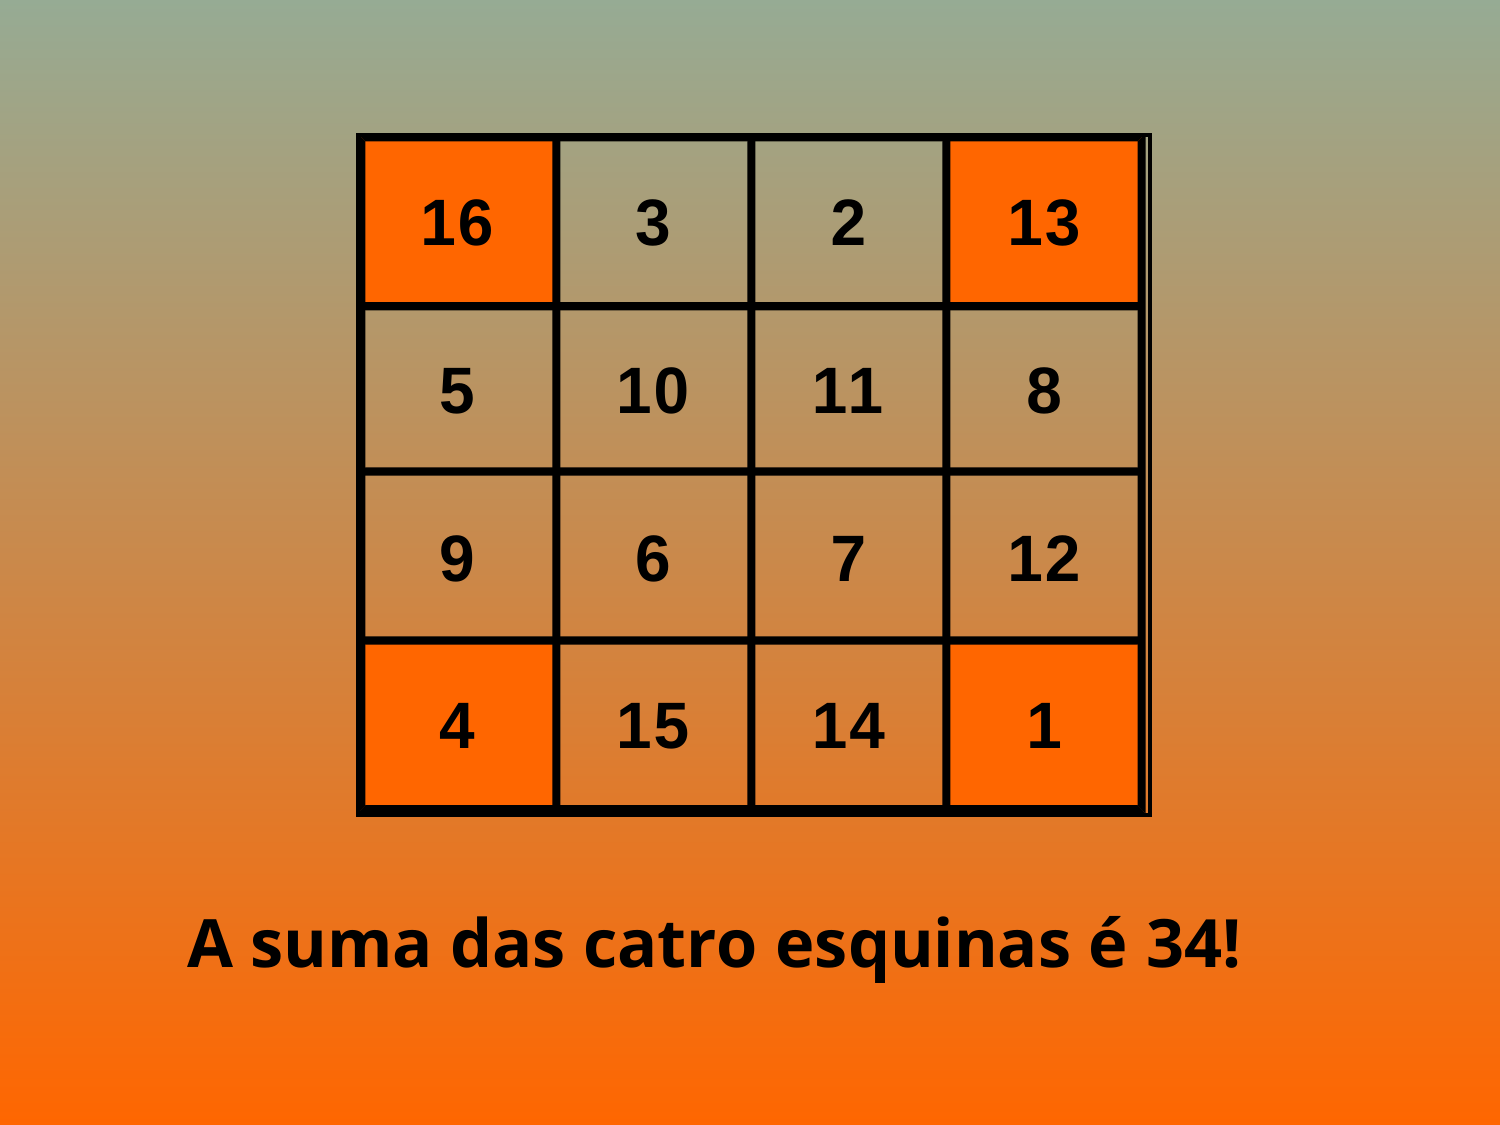

A suma das catro esquinas é 34!